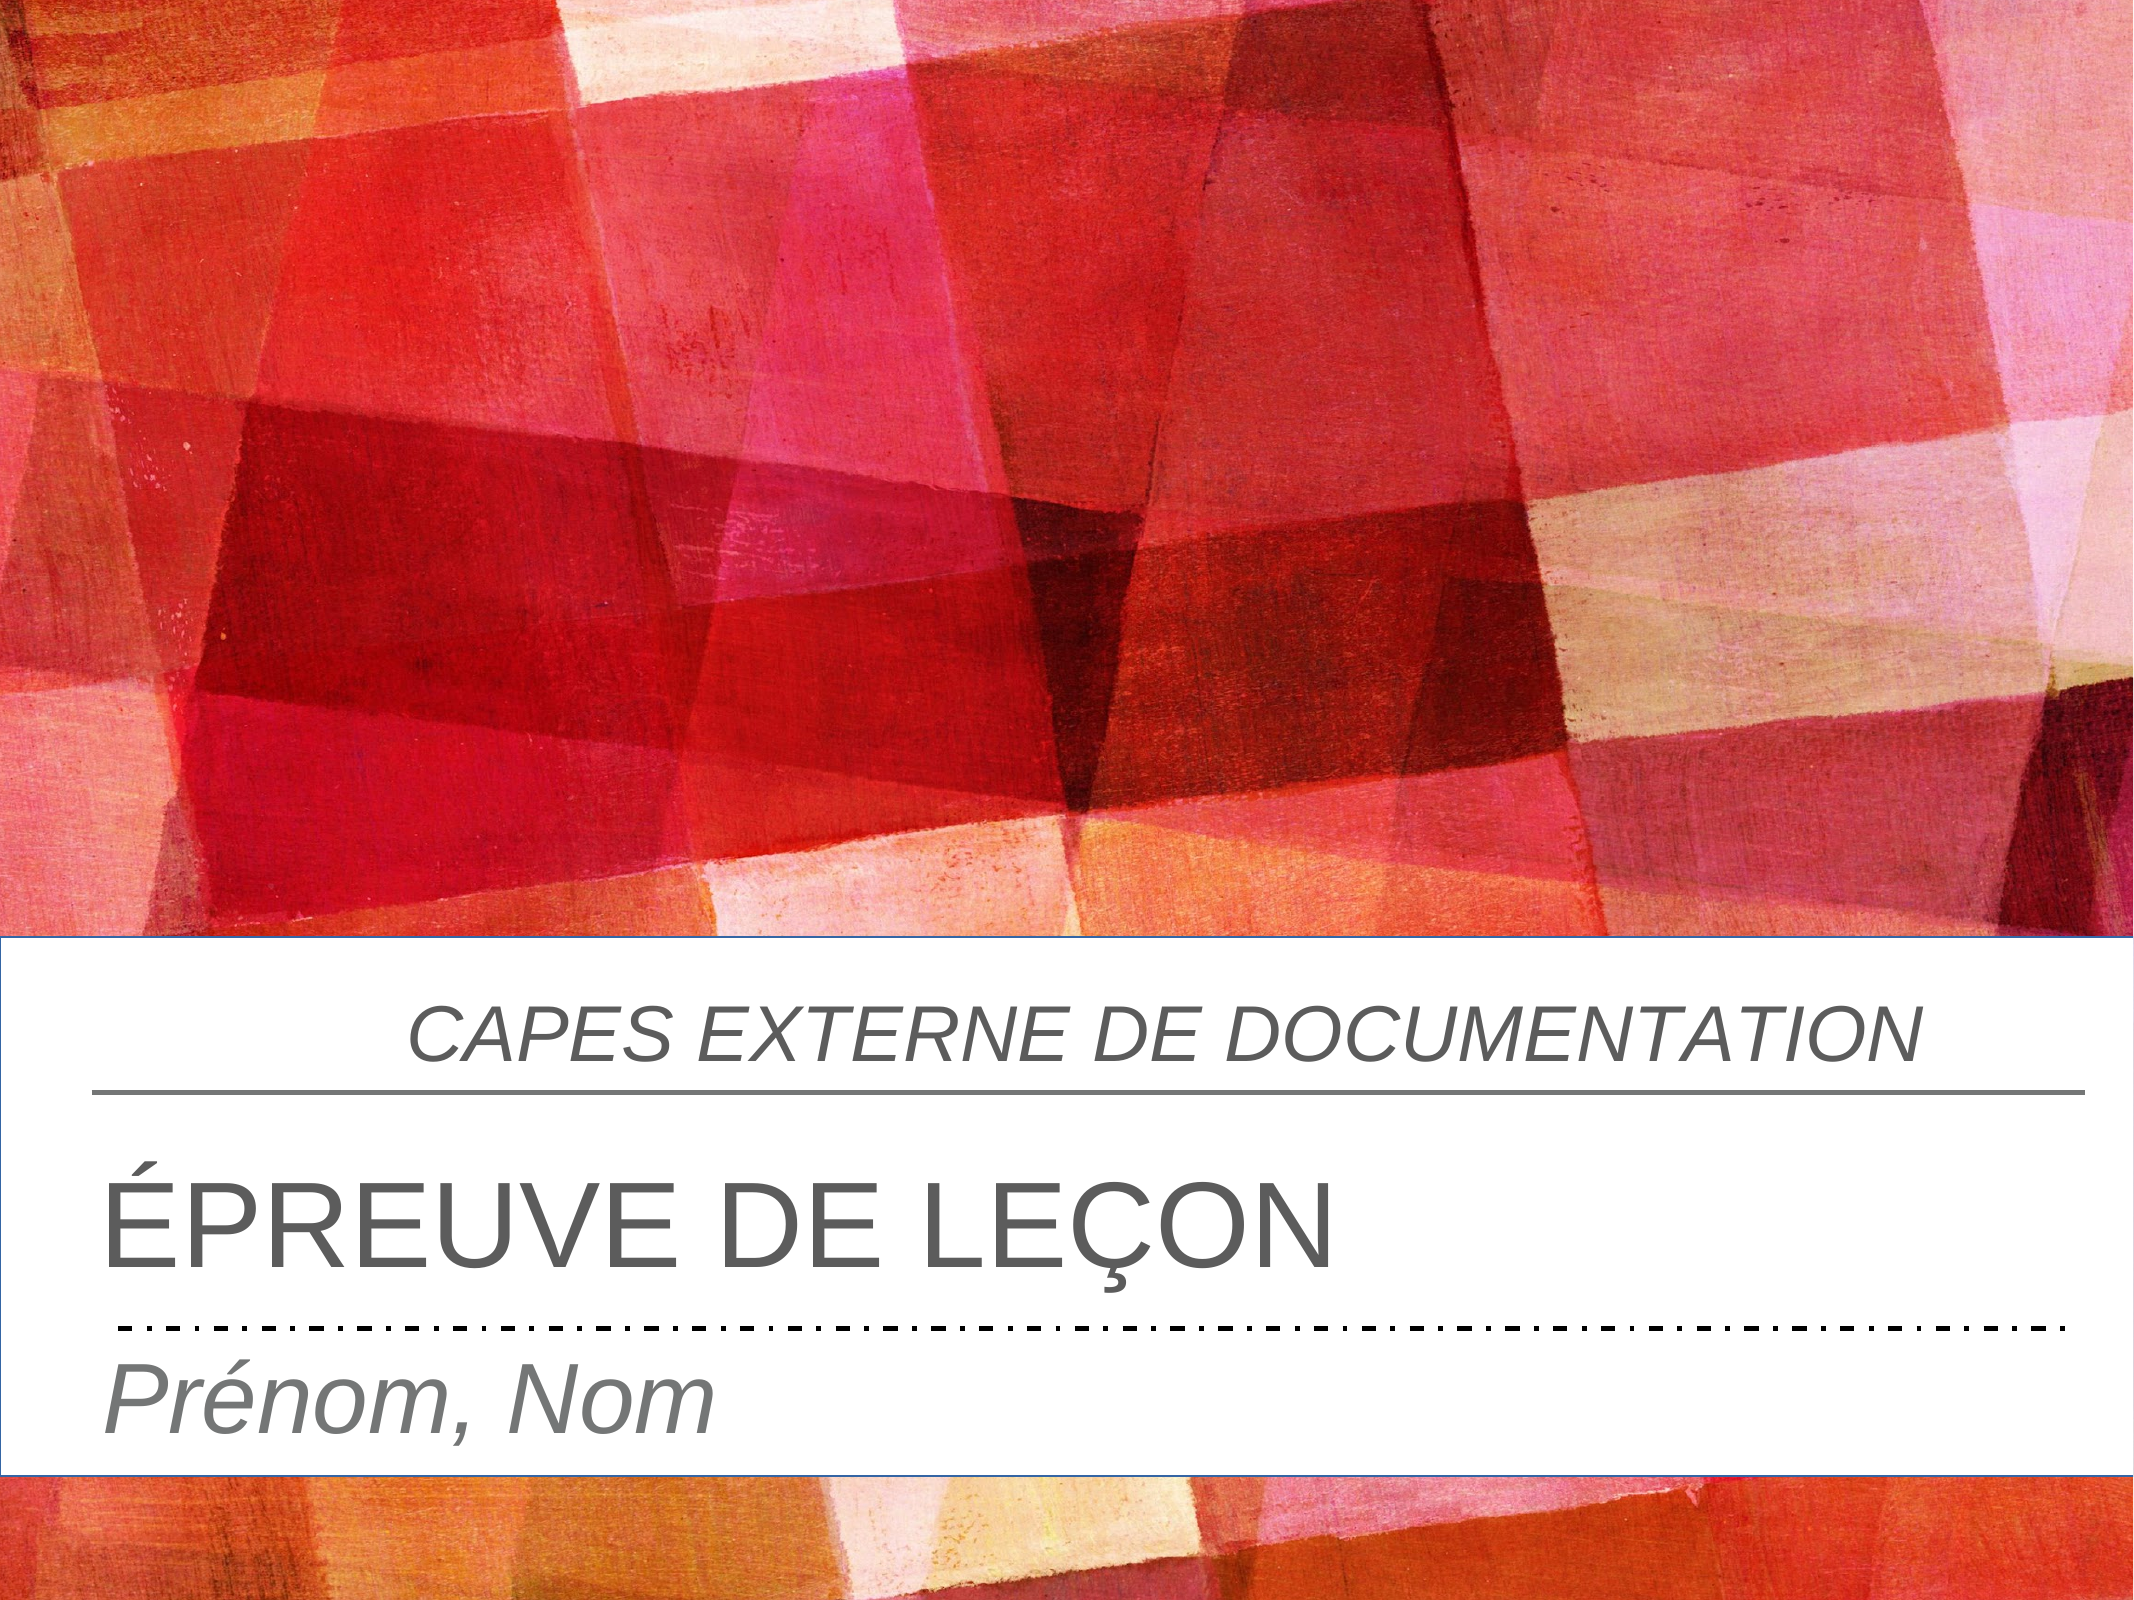

ÉPREUVE DE LEÇON
CAPES EXTERNE DE DOCUMENTATION
Prénom, Nom